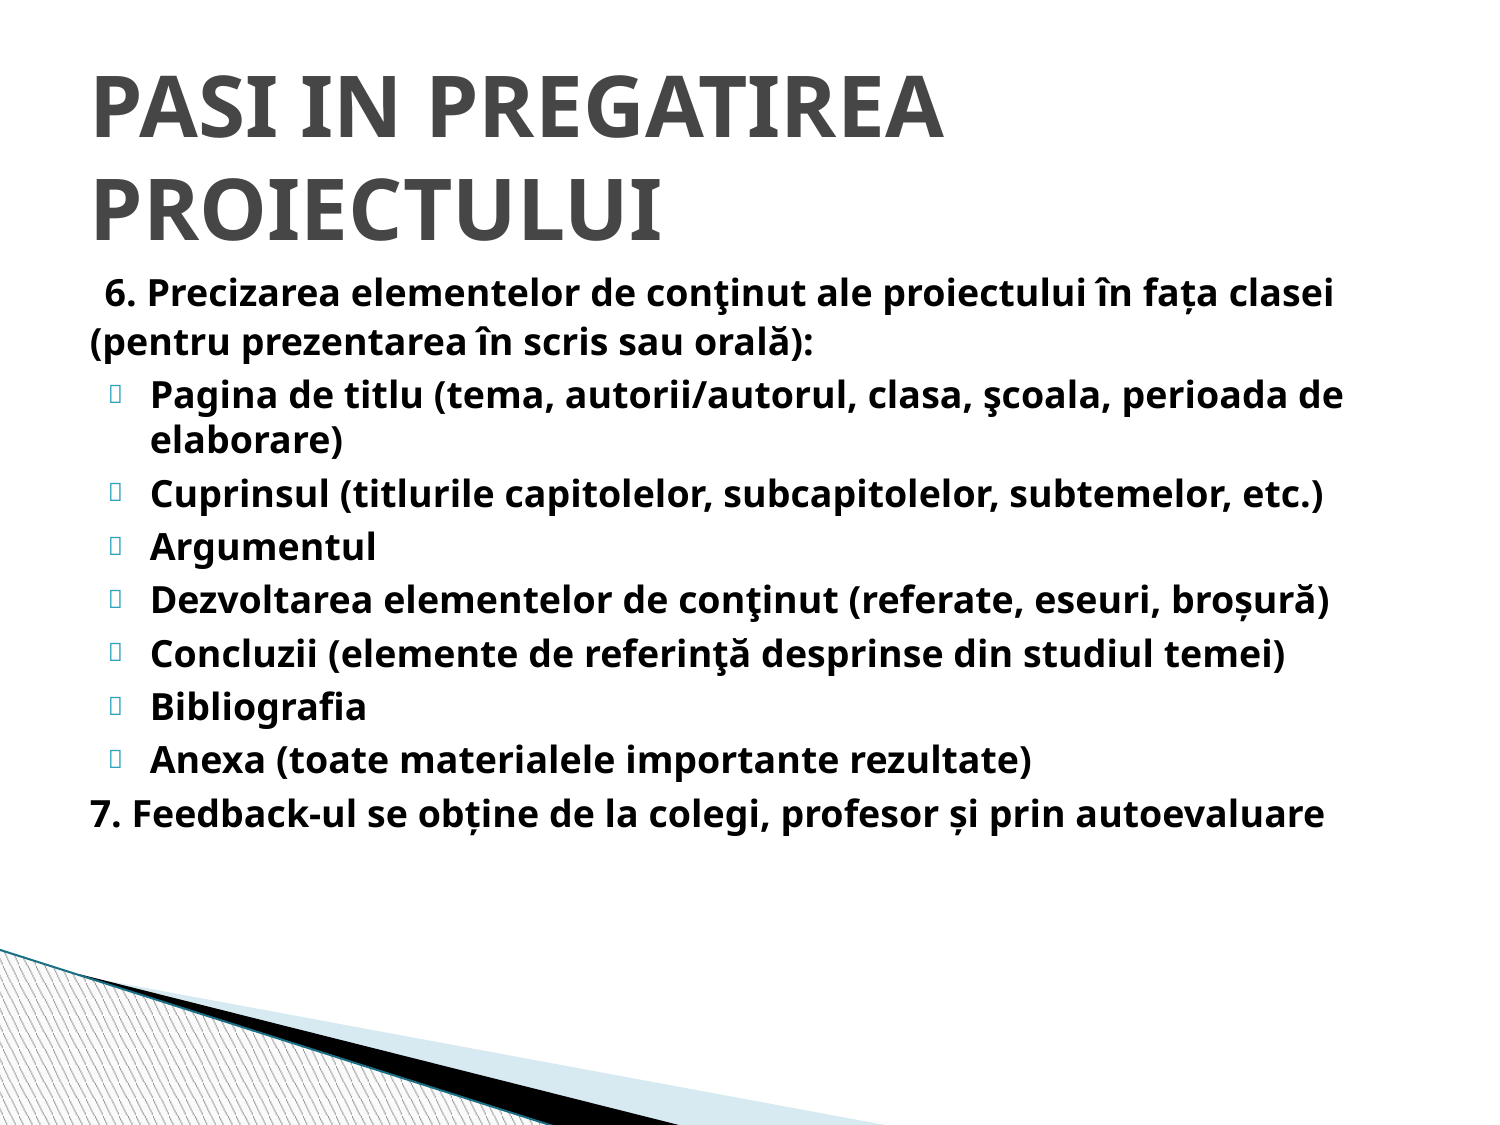

PASI IN PREGATIREA PROIECTULUI
# 6. Precizarea elementelor de conţinut ale proiectului în fața clasei (pentru prezentarea în scris sau orală):
Pagina de titlu (tema, autorii/autorul, clasa, şcoala, perioada de elaborare)
Cuprinsul (titlurile capitolelor, subcapitolelor, subtemelor, etc.)
Argumentul
Dezvoltarea elementelor de conţinut (referate, eseuri, broșură)
Concluzii (elemente de referinţă desprinse din studiul temei)
Bibliografia
Anexa (toate materialele importante rezultate)
7. Feedback-ul se obține de la colegi, profesor și prin autoevaluare